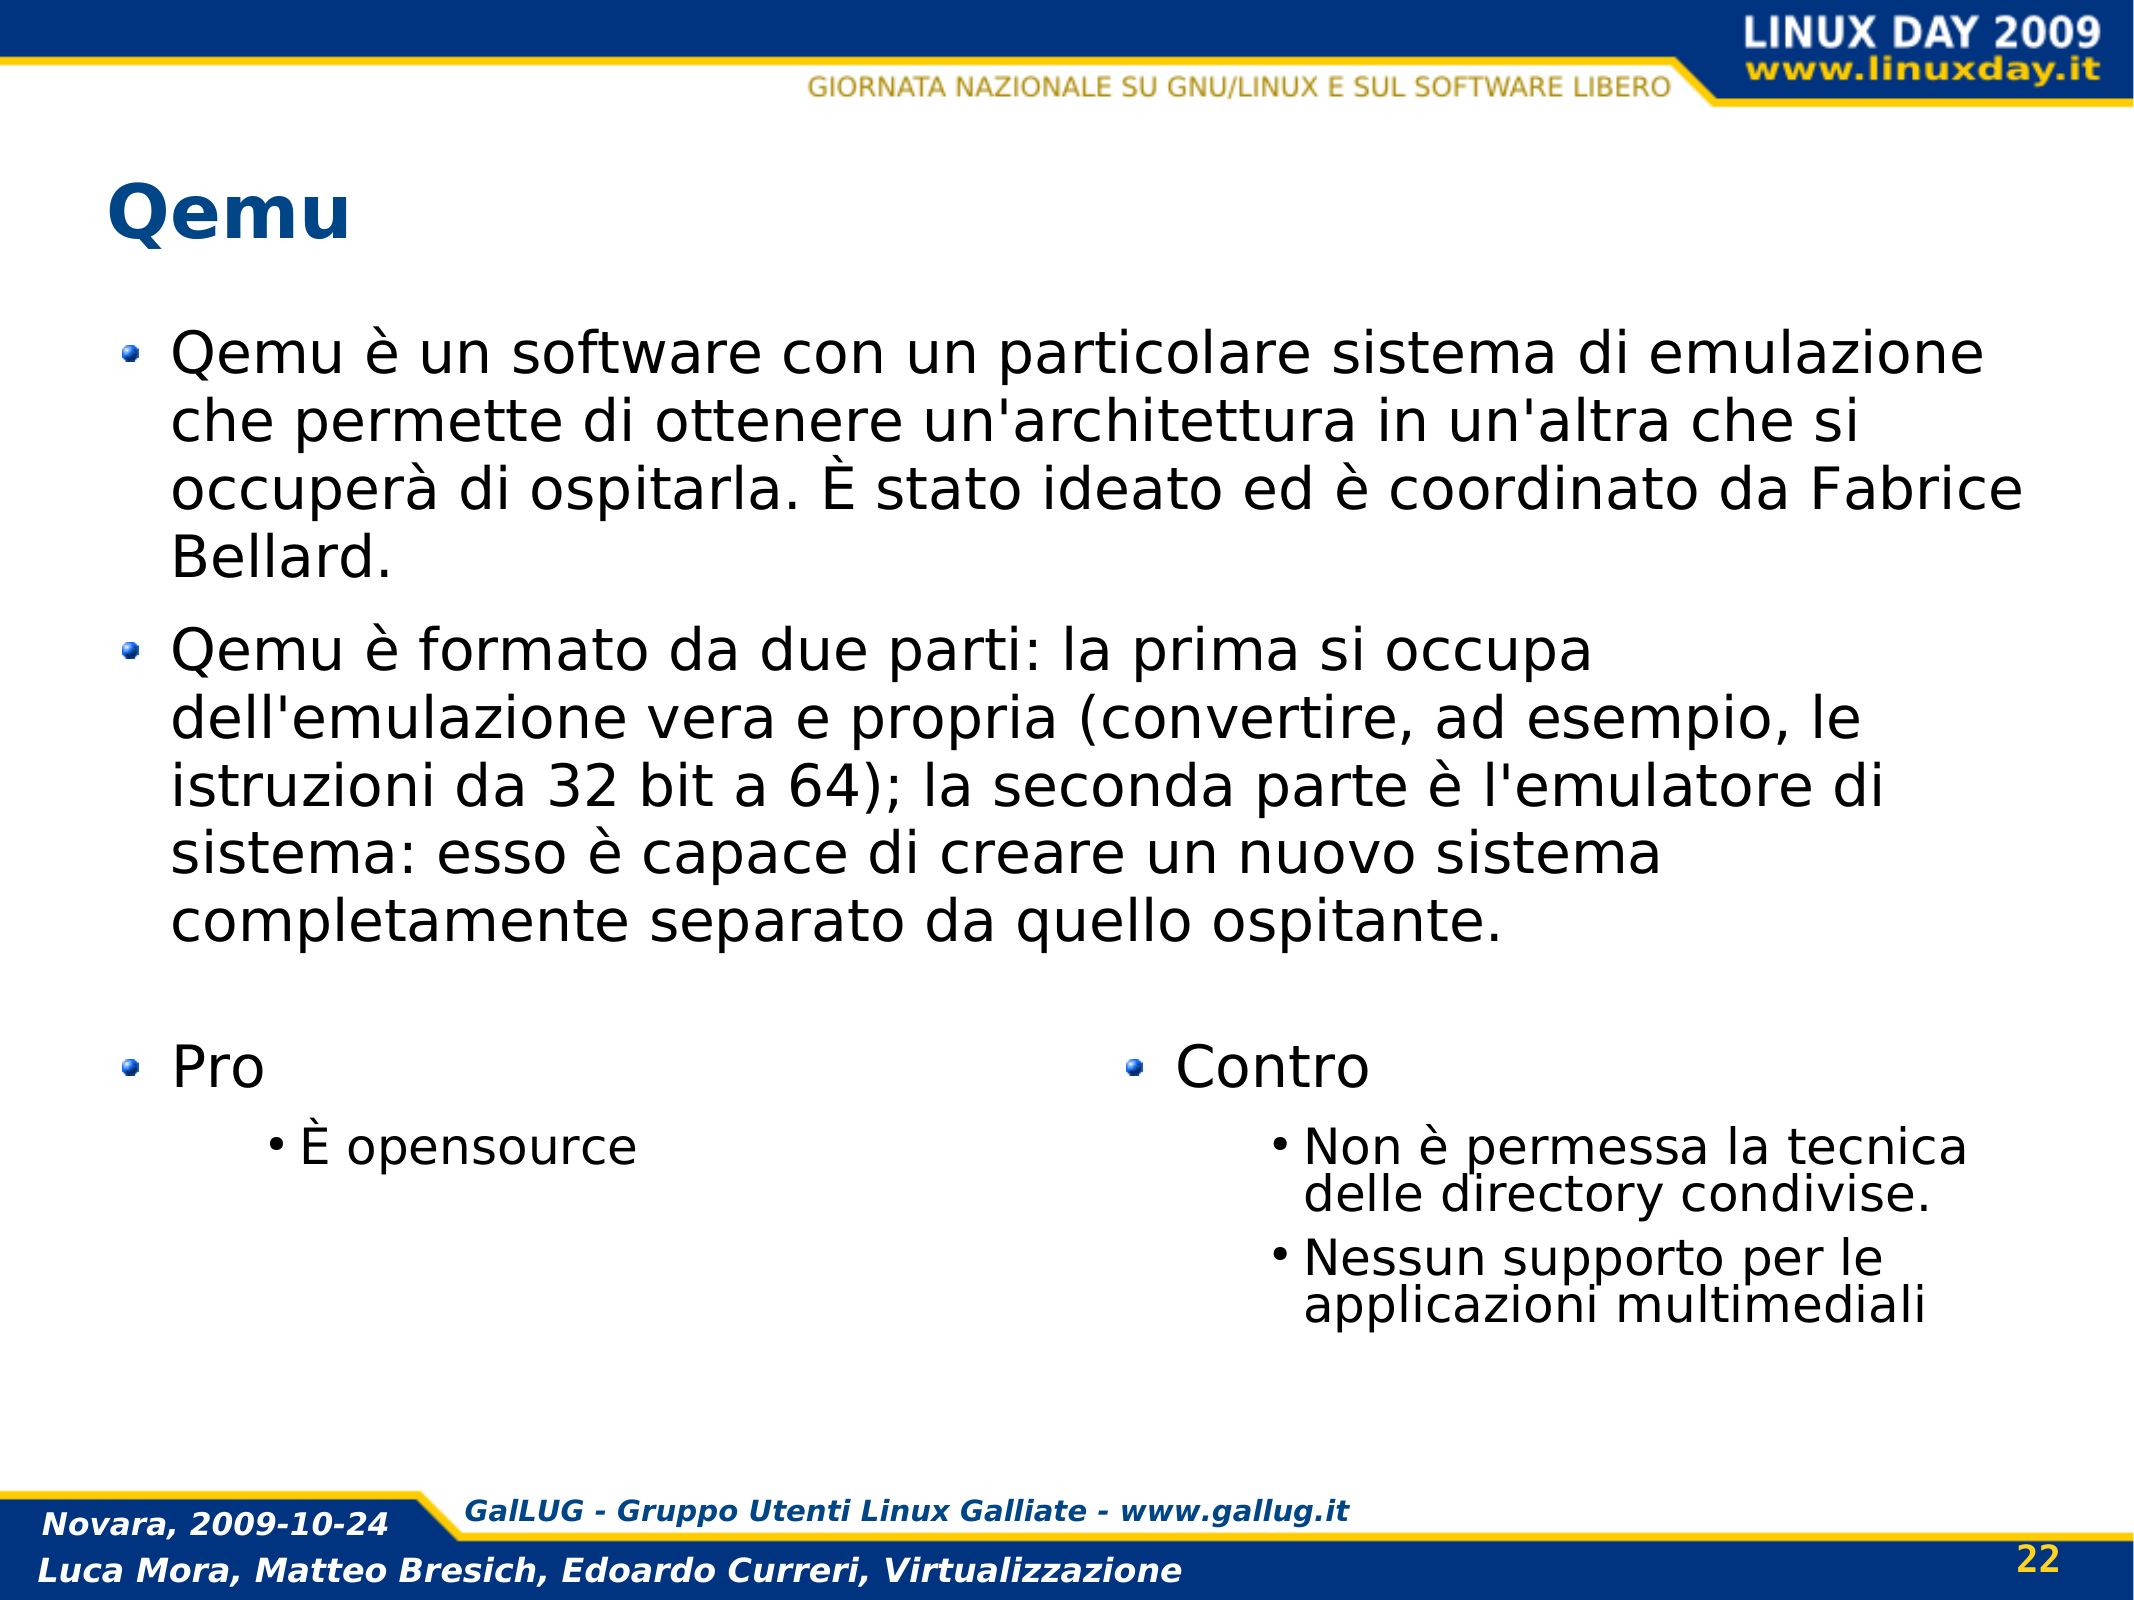

# Qemu
Qemu è un software con un particolare sistema di emulazione che permette di ottenere un'architettura in un'altra che si occuperà di ospitarla. È stato ideato ed è coordinato da Fabrice Bellard.
Qemu è formato da due parti: la prima si occupa dell'emulazione vera e propria (convertire, ad esempio, le istruzioni da 32 bit a 64); la seconda parte è l'emulatore di sistema: esso è capace di creare un nuovo sistema completamente separato da quello ospitante.
Pro
È opensource
Contro
Non è permessa la tecnica delle directory condivise.
Nessun supporto per le applicazioni multimediali